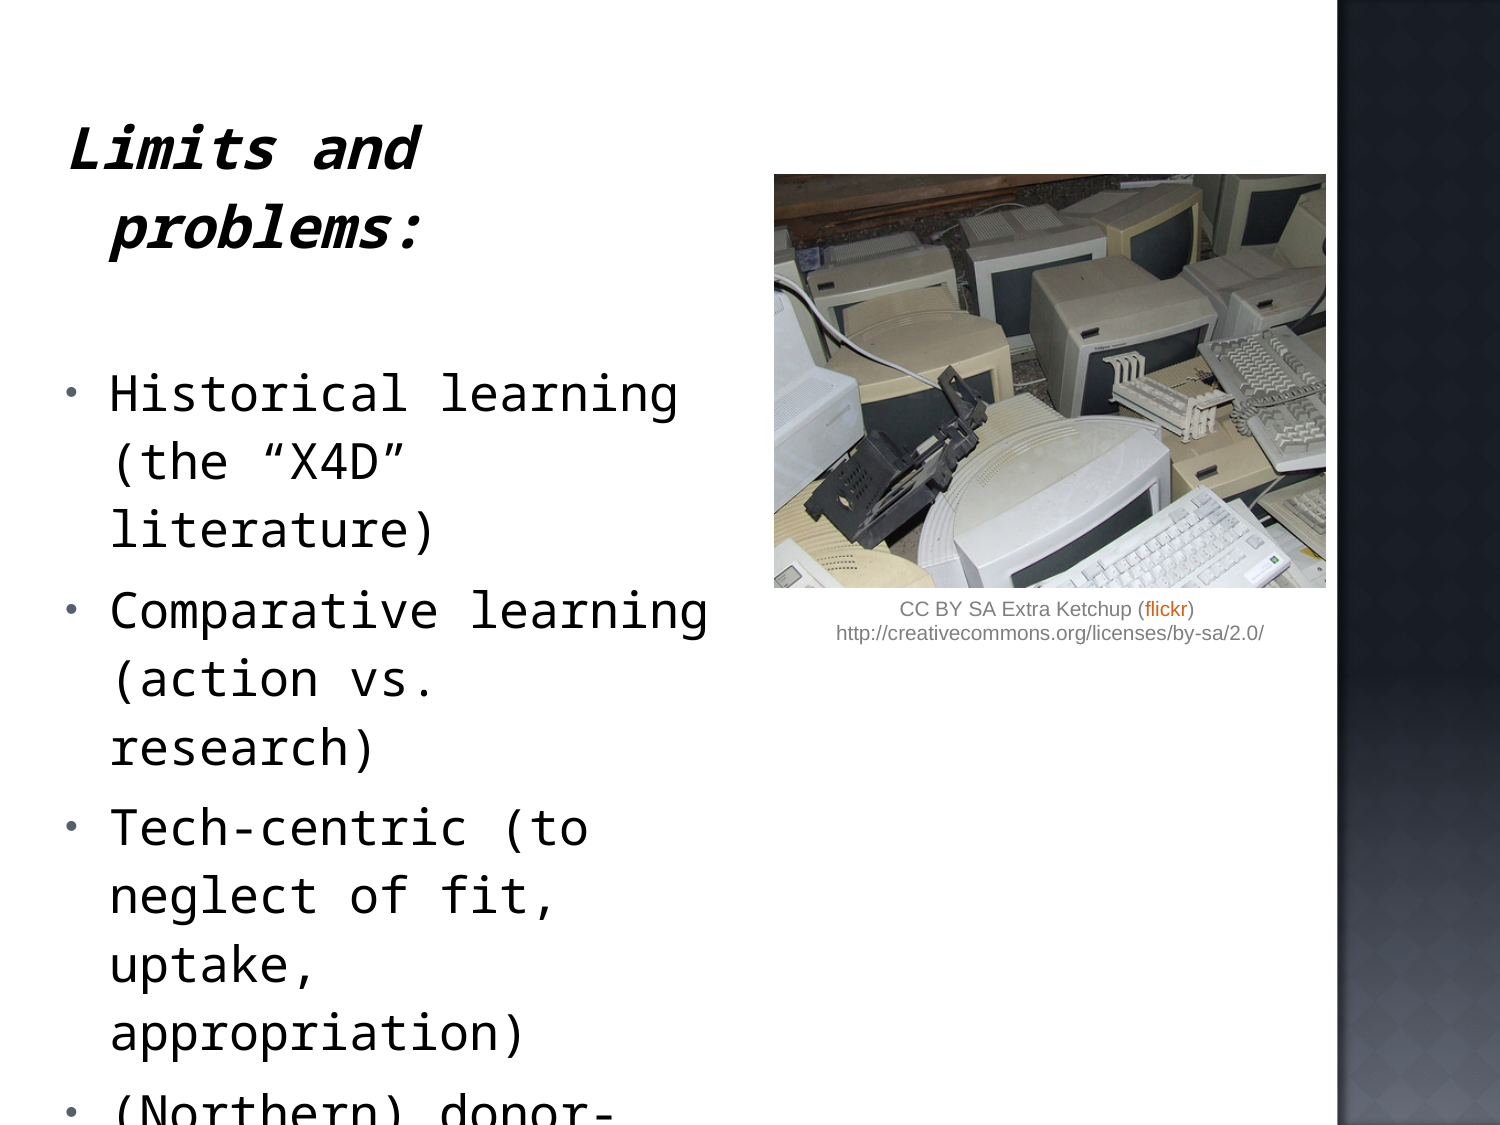

# Limits and problems:
Historical learning (the “X4D” literature)
Comparative learning (action vs. research)
Tech-centric (to neglect of fit, uptake, appropriation)
(Northern) donor-driven
Isolated from key dev. sectors / programs / knowledge institutions
Limited impact &
weak sustainability.
CC BY SA Extra Ketchup (flickr)
http://creativecommons.org/licenses/by-sa/2.0/